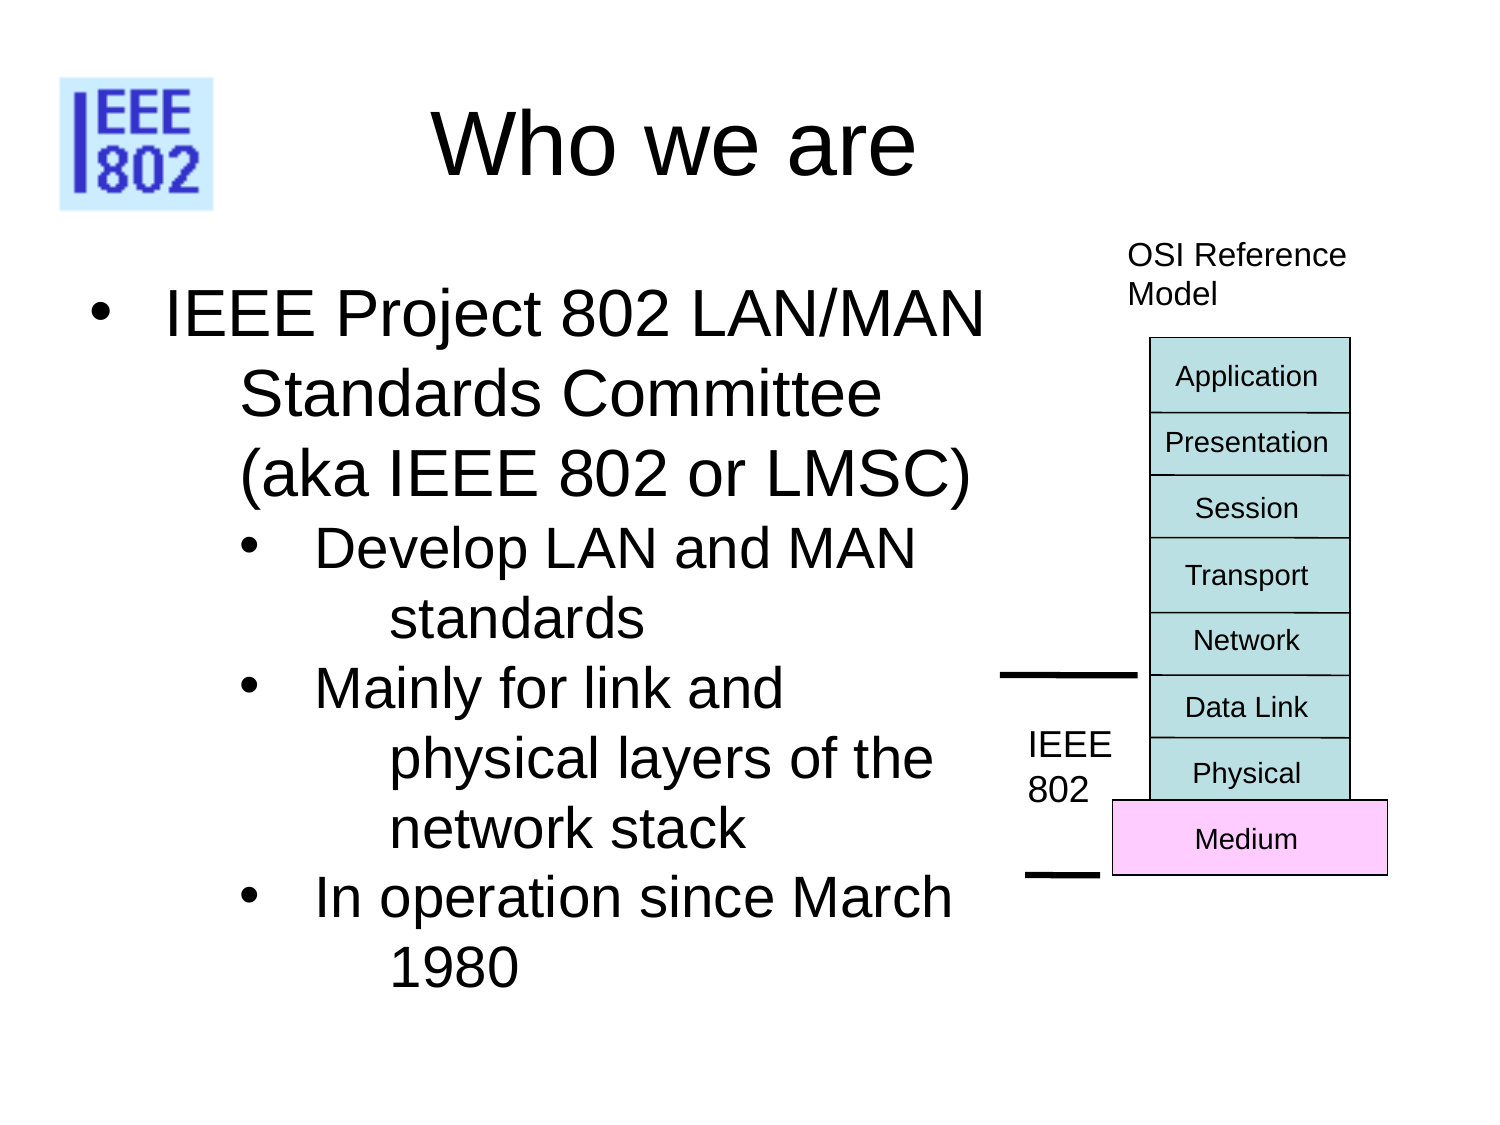

Who we are
OSI Reference
Model
IEEE Project 802 LAN/MAN Standards Committee (aka IEEE 802 or LMSC)
Develop LAN and MAN standards
Mainly for link and physical layers of the network stack
In operation since March 1980
Application
Presentation
Session
Transport
Network
Data Link
IEEE
802
Physical
Medium